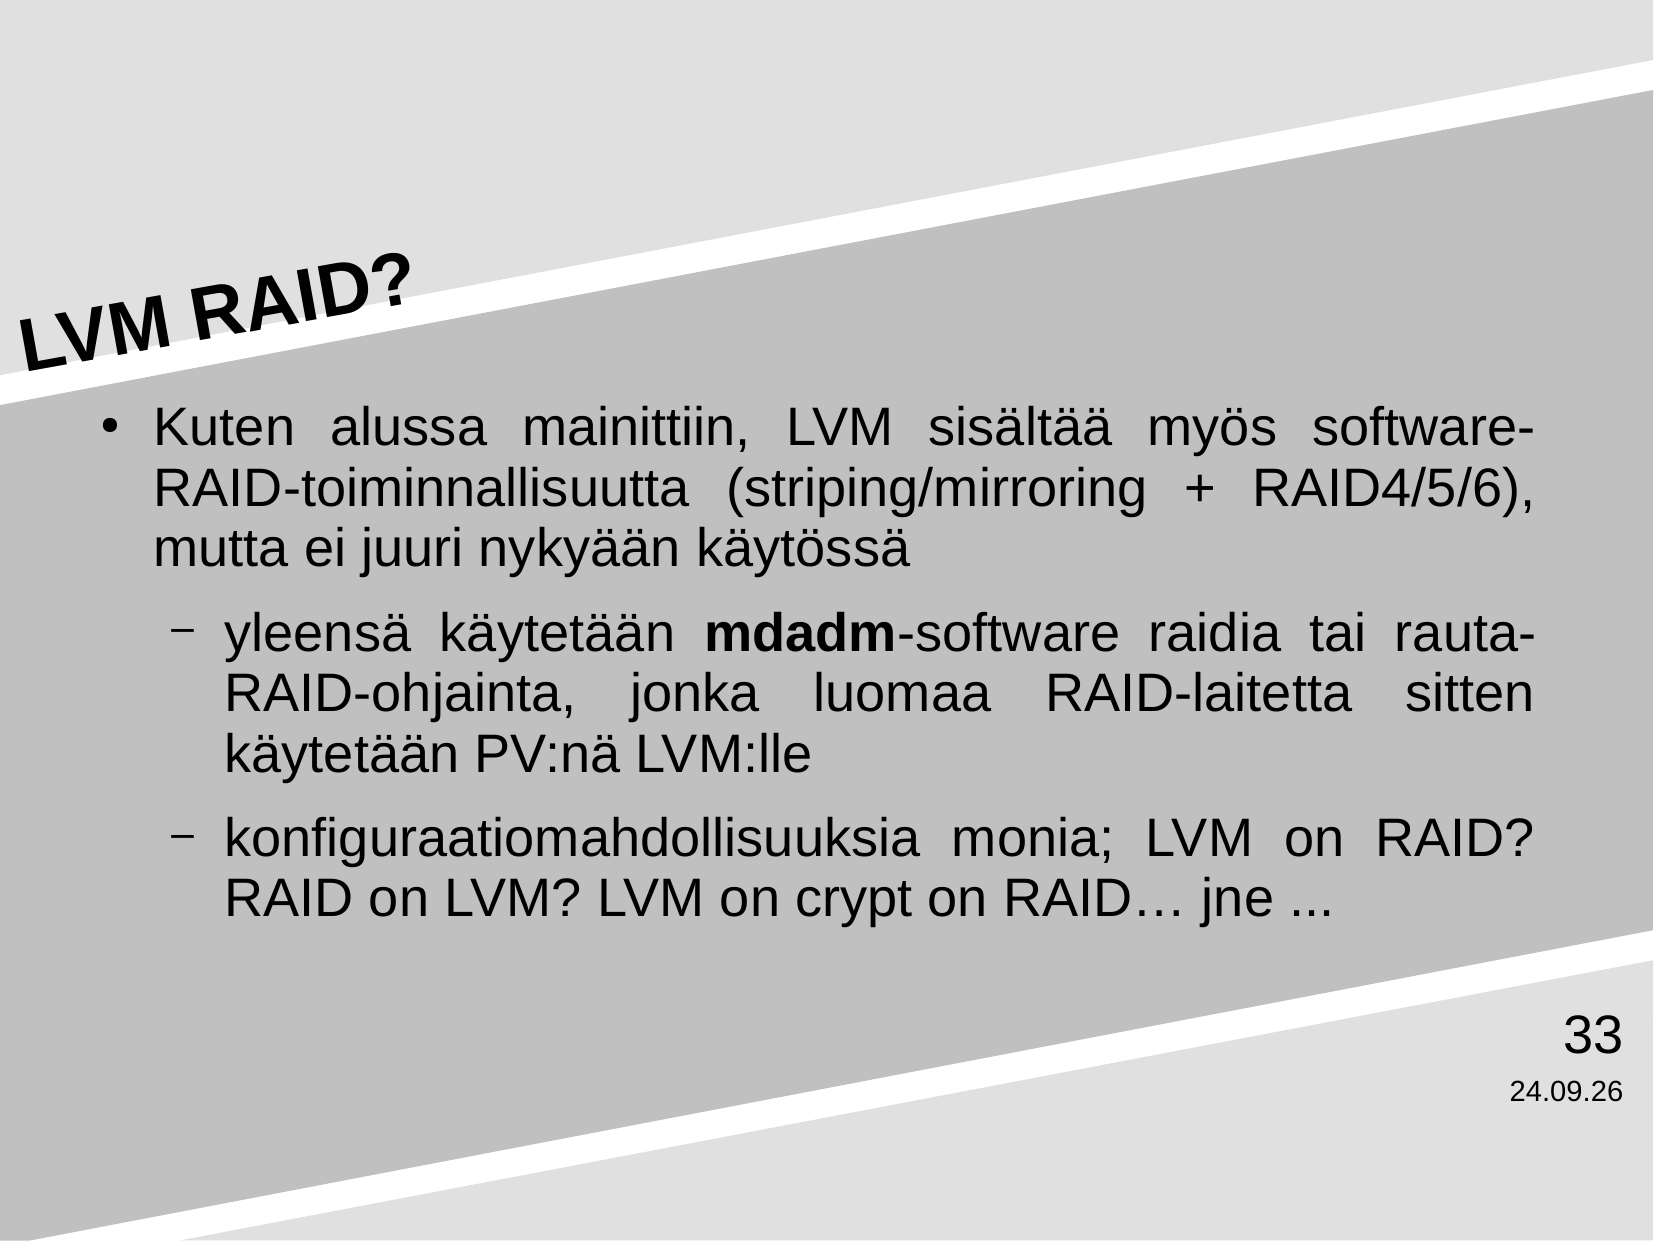

# LVM RAID?
Kuten alussa mainittiin, LVM sisältää myös software-RAID-toiminnallisuutta (striping/mirroring + RAID4/5/6), mutta ei juuri nykyään käytössä
yleensä käytetään mdadm-software raidia tai rauta-RAID-ohjainta, jonka luomaa RAID-laitetta sitten käytetään PV:nä LVM:lle
konfiguraatiomahdollisuuksia monia; LVM on RAID? RAID on LVM? LVM on crypt on RAID… jne ...
33